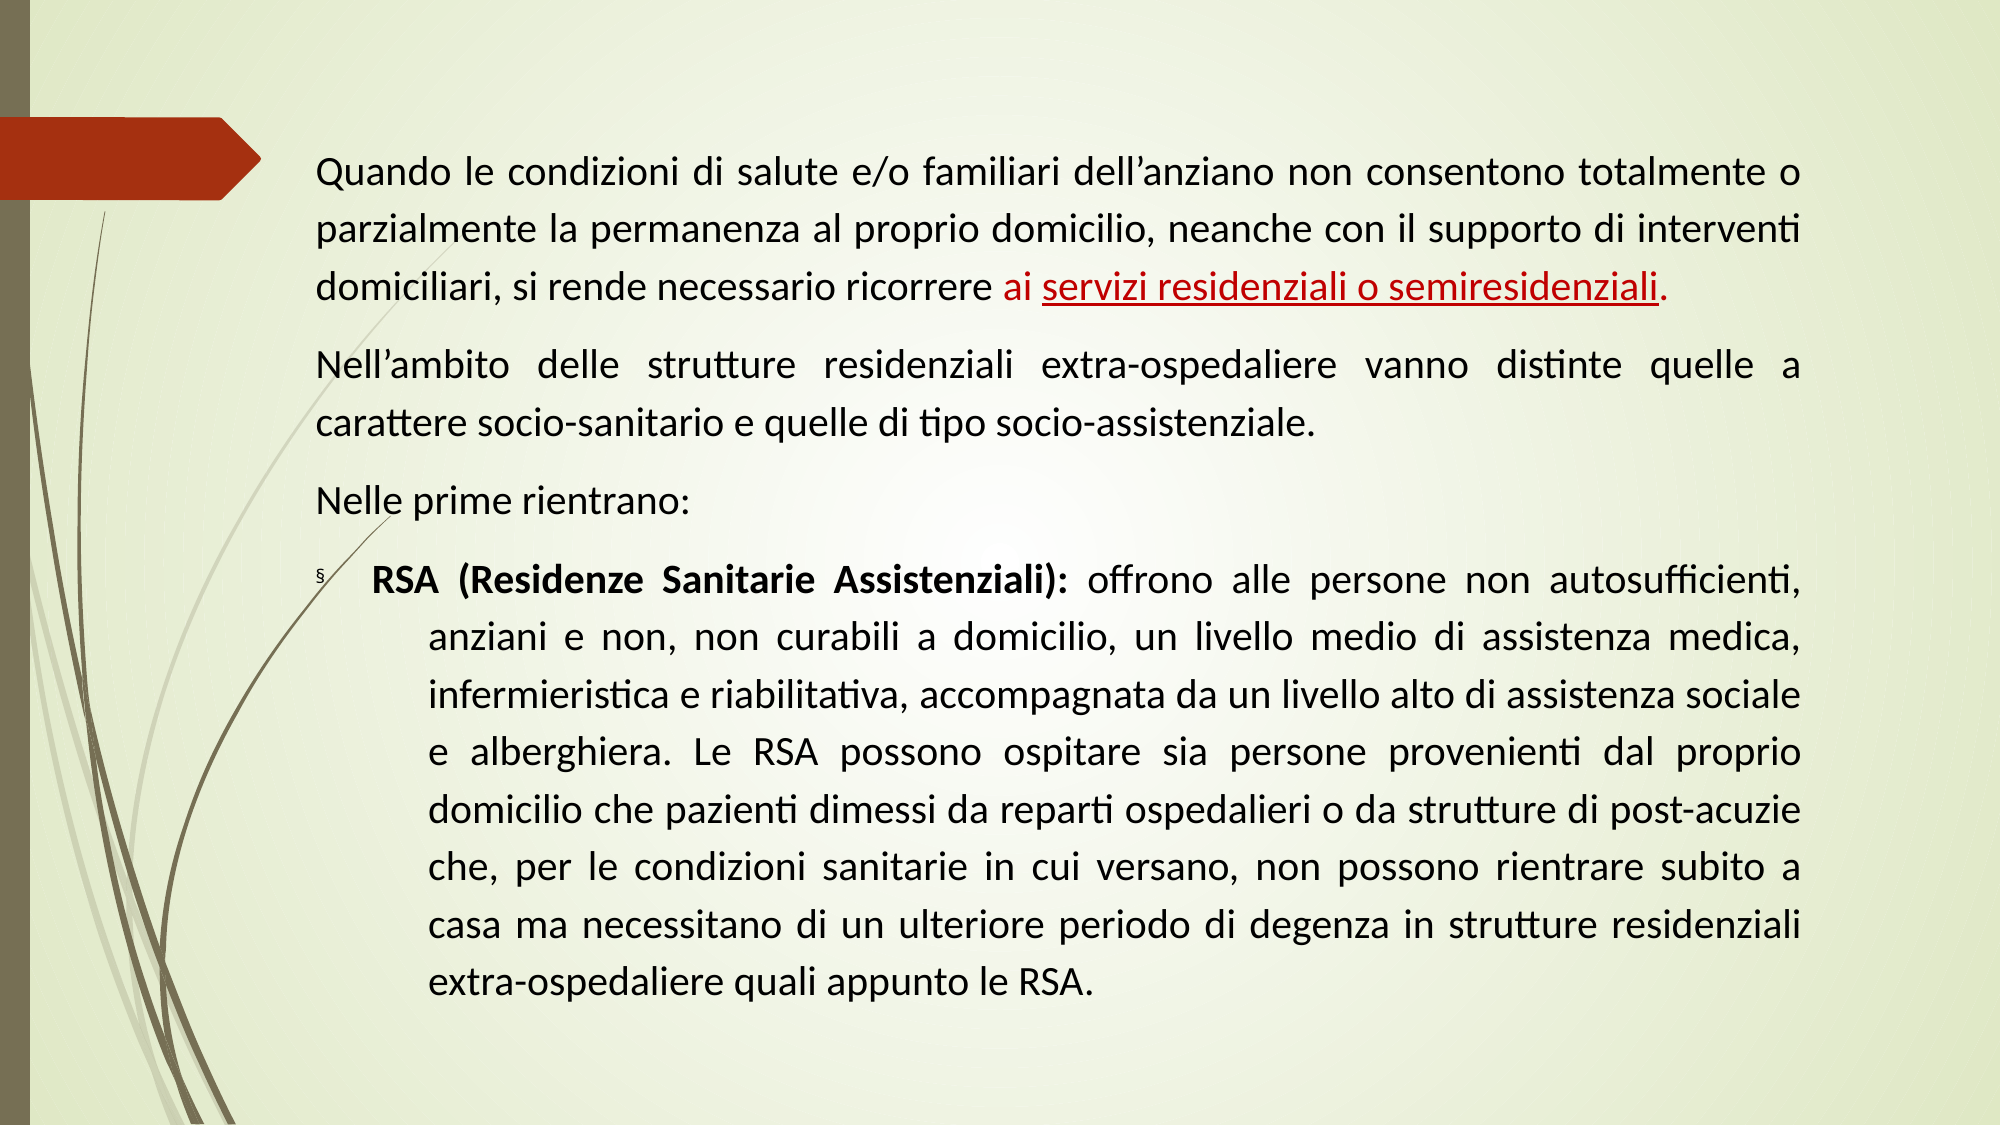

Quando le condizioni di salute e/o familiari dell’anziano non consentono totalmente o parzialmente la permanenza al proprio domicilio, neanche con il supporto di interventi domiciliari, si rende necessario ricorrere ai servizi residenziali o semiresidenziali.
Nell’ambito delle strutture residenziali extra-ospedaliere vanno distinte quelle a carattere socio-sanitario e quelle di tipo socio-assistenziale.
Nelle prime rientrano:
RSA (Residenze Sanitarie Assistenziali): offrono alle persone non autosufficienti, anziani e non, non curabili a domicilio, un livello medio di assistenza medica, infermieristica e riabilitativa, accompagnata da un livello alto di assistenza sociale e alberghiera. Le RSA possono ospitare sia persone provenienti dal proprio domicilio che pazienti dimessi da reparti ospedalieri o da strutture di post-acuzie che, per le condizioni sanitarie in cui versano, non possono rientrare subito a casa ma necessitano di un ulteriore periodo di degenza in strutture residenziali extra-ospedaliere quali appunto le RSA.